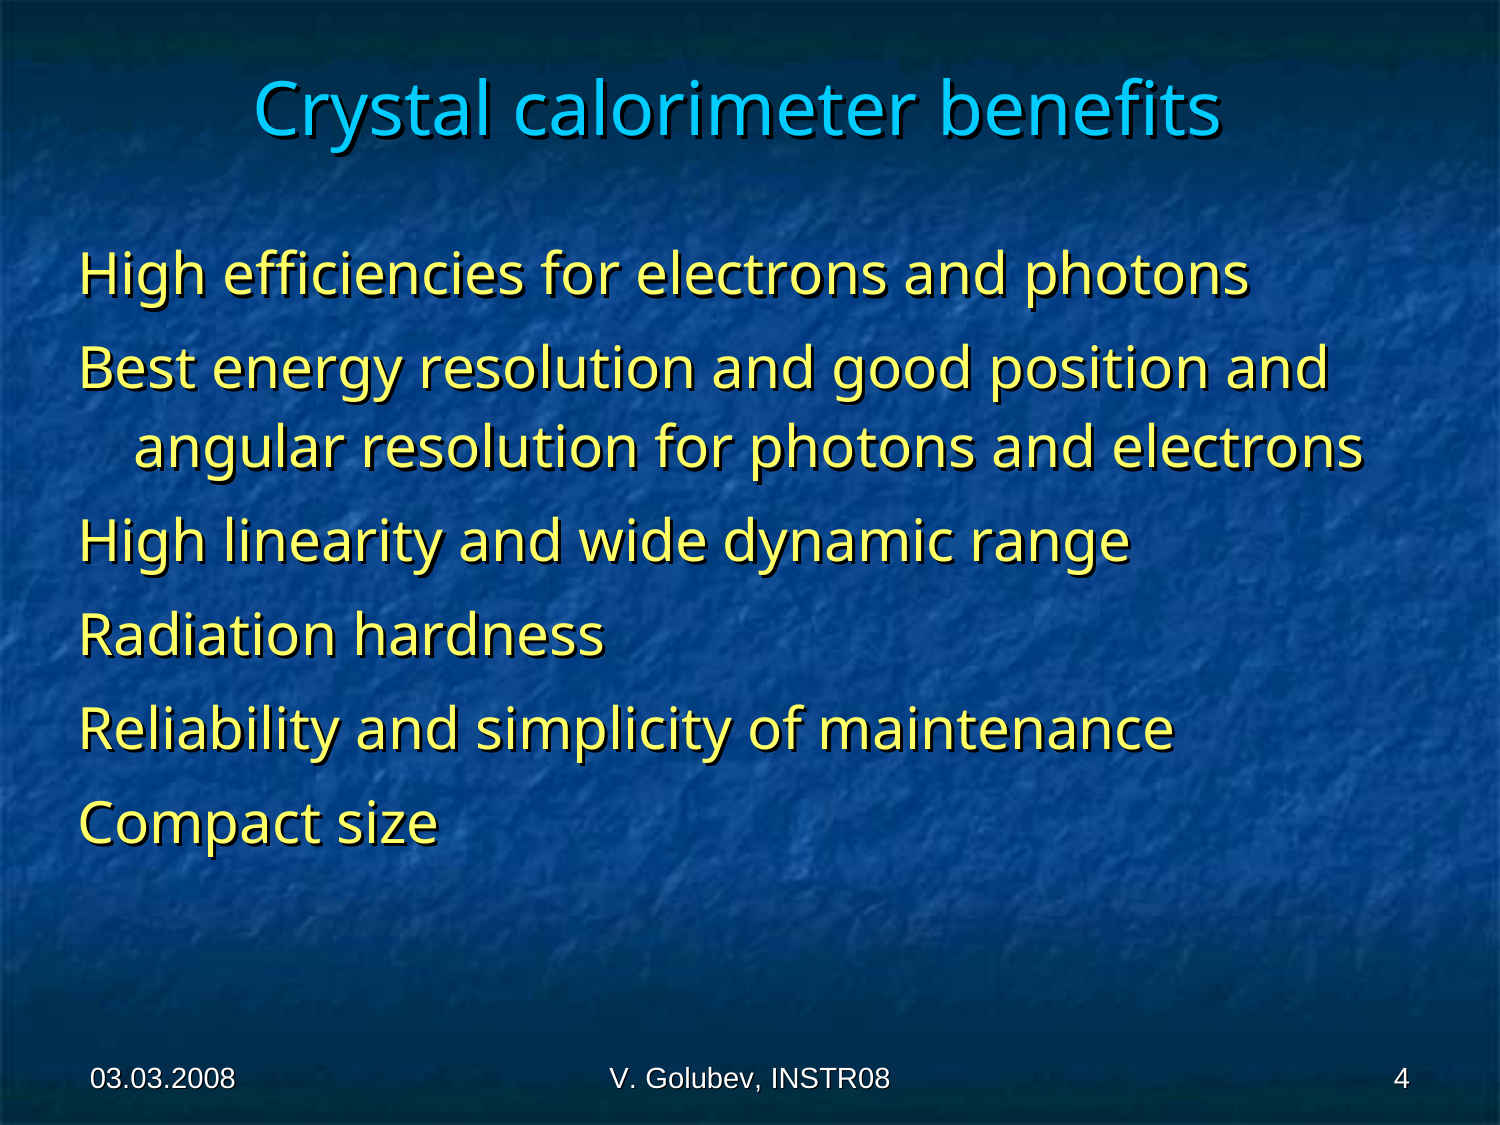

# Crystal calorimeter benefits
High efficiencies for electrons and photons
Best energy resolution and good position and angular resolution for photons and electrons
High linearity and wide dynamic range
Radiation hardness
Reliability and simplicity of maintenance
Compact size
03.03.2008
V. Golubev, INSTR08
4